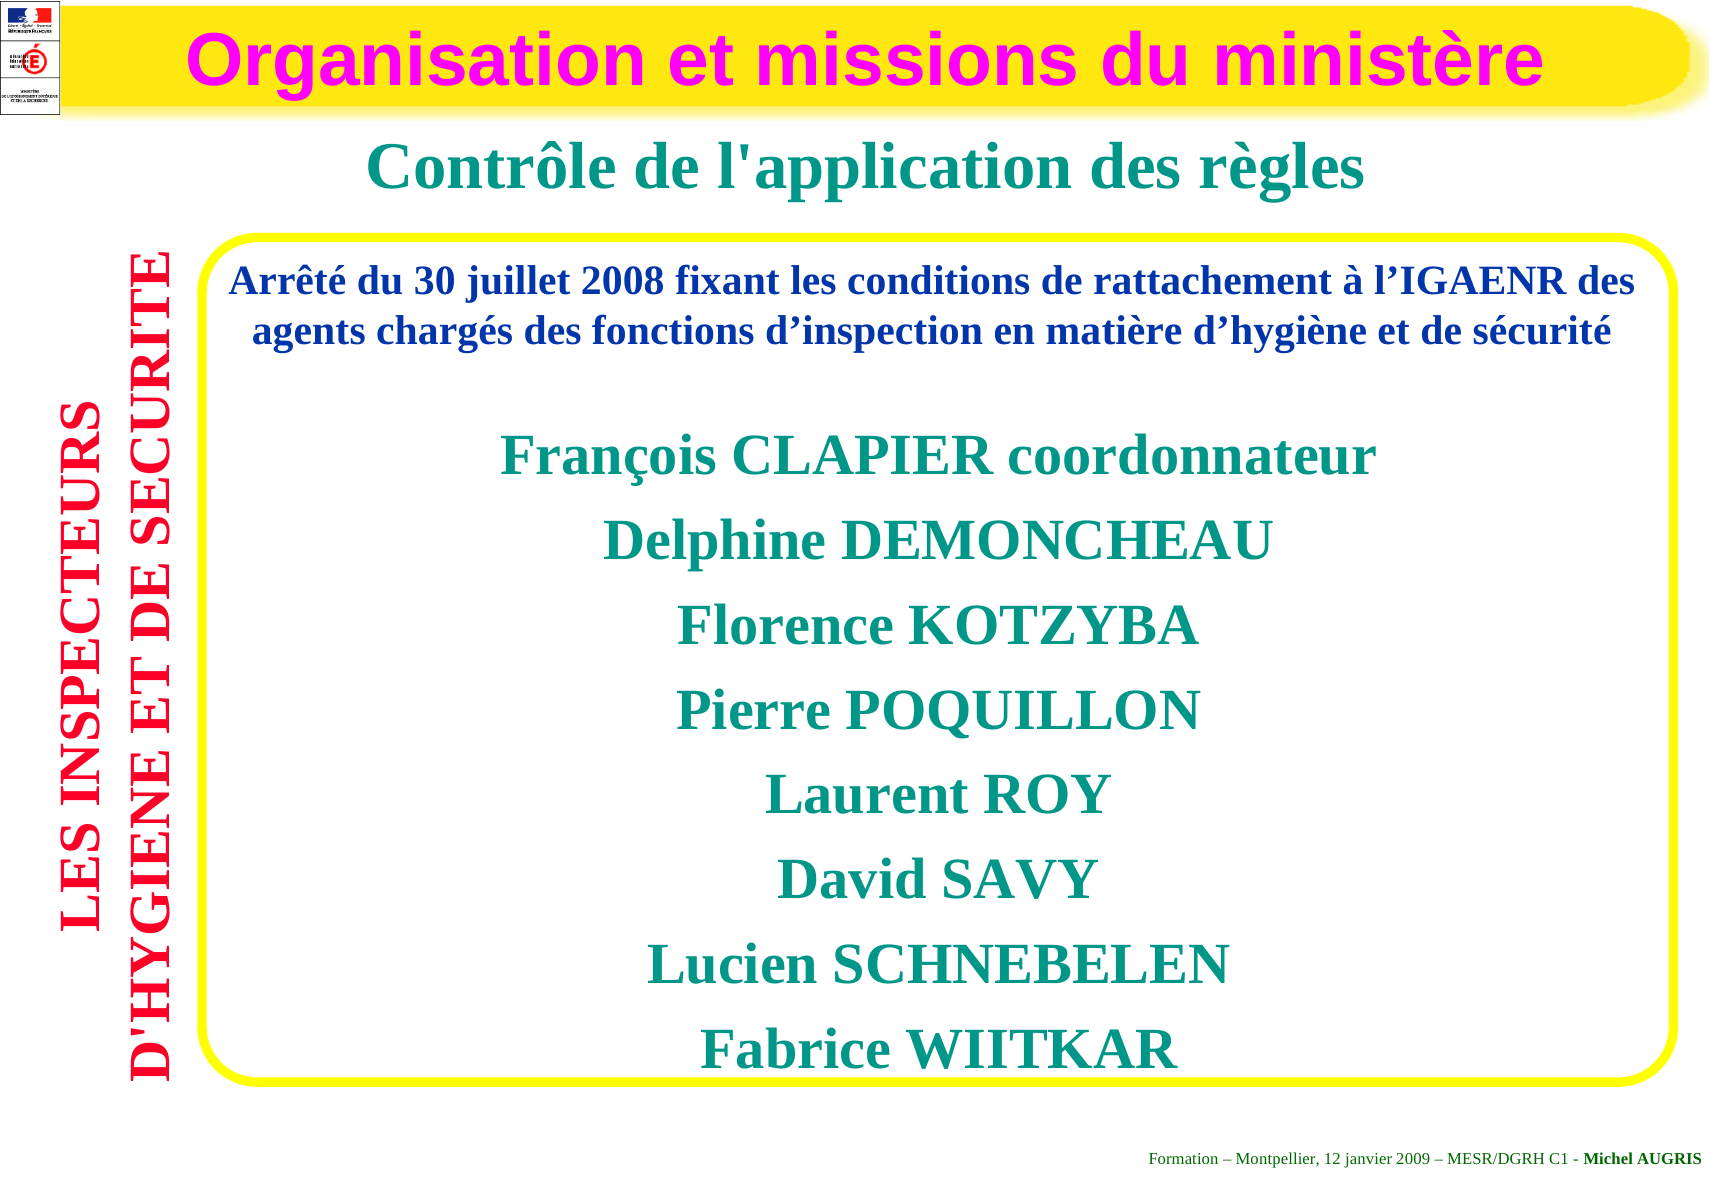

Organisation et missions du ministère
Contrôle de l'application des règles
Arrêté du 30 juillet 2008 fixant les conditions de rattachement à l’IGAENR des agents chargés des fonctions d’inspection en matière d’hygiène et de sécurité
François CLAPIER coordonnateur
Delphine DEMONCHEAU
Florence KOTZYBA
Pierre POQUILLON
Laurent ROY
David SAVY
Lucien SCHNEBELEN
Fabrice WIITKAR
LES INSPECTEURS
D'HYGIENE ET DE SECURITE